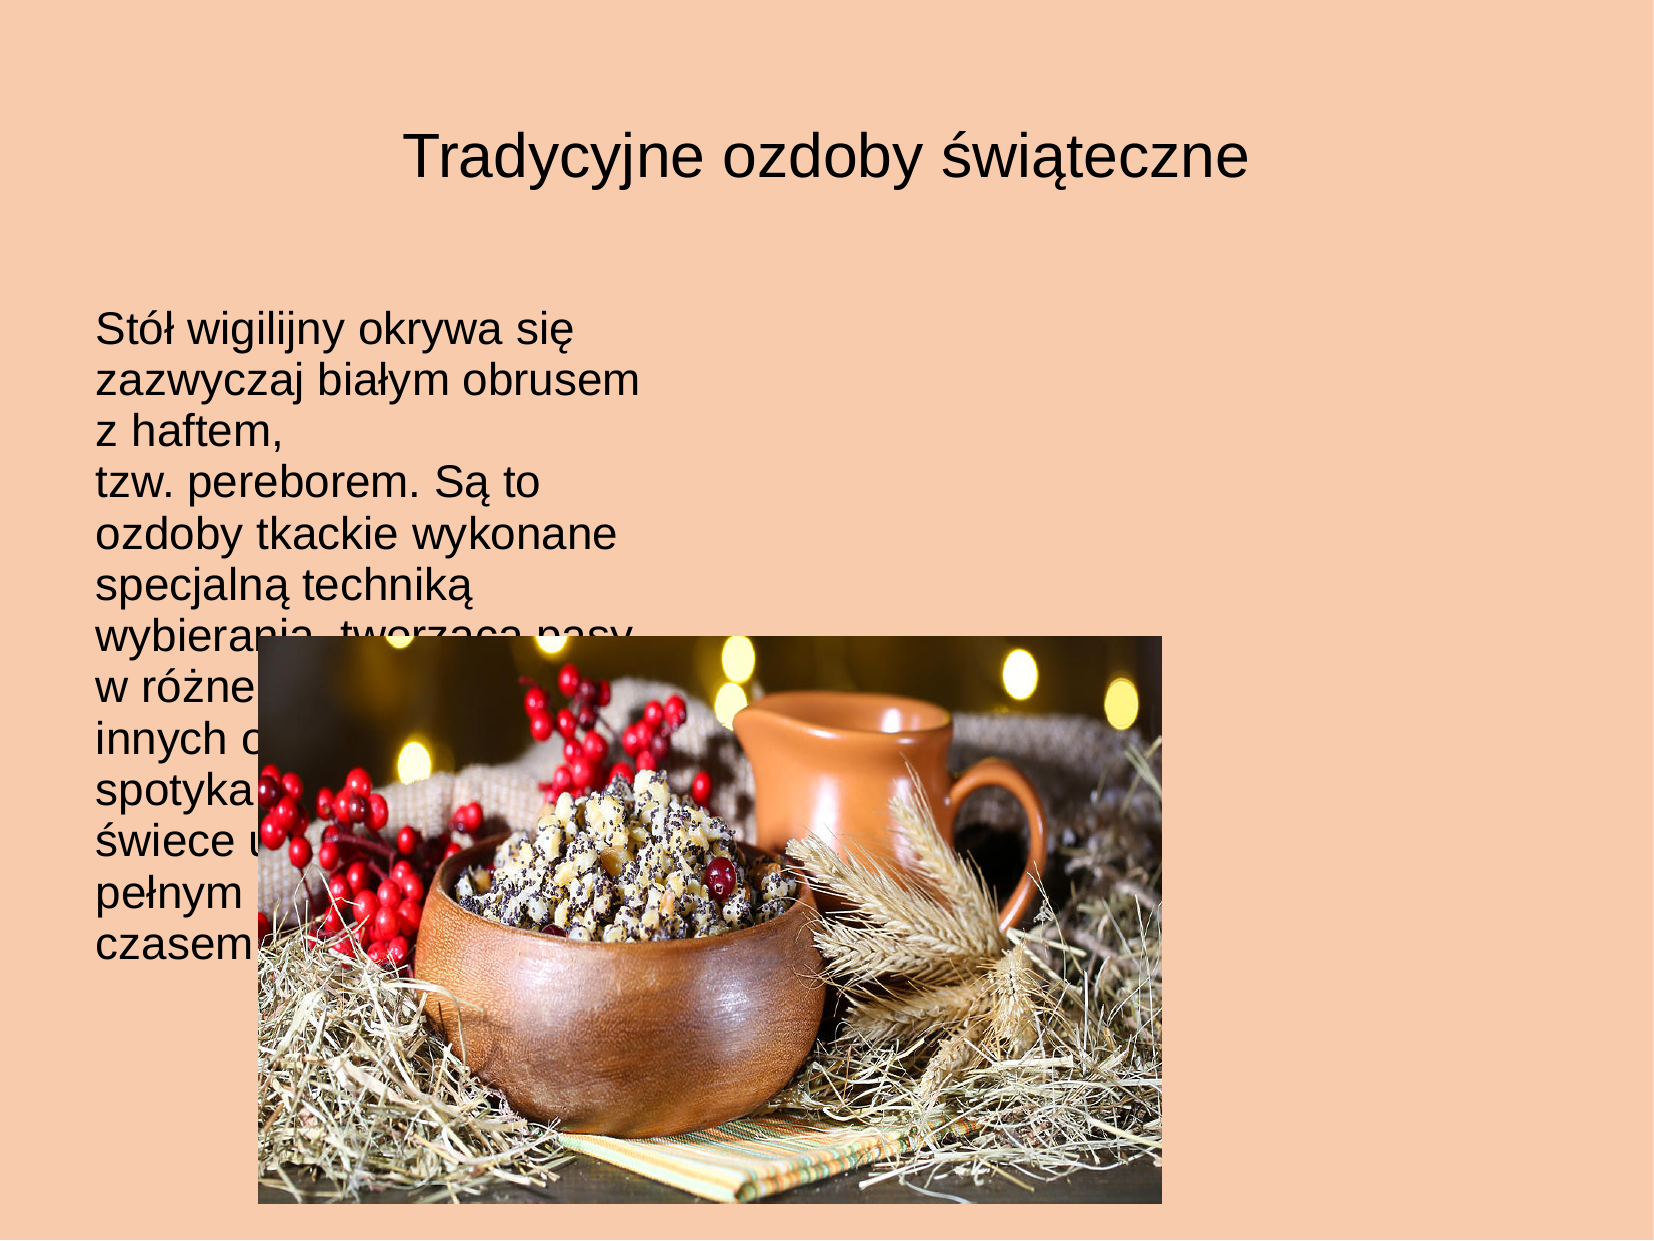

# Tradycyjne ozdoby świąteczne
Stół wigilijny okrywa się zazwyczaj białym obrusem z haftem,
tzw. pereborem. Są to ozdoby tkackie wykonane specjalną techniką
wybierania, tworzącą pasy w różne wzory. Wśród innych ornamentów
spotyka się woskowe świece ustawione w kubku pełnym zboża,
czasem z dodatkiem miodu.